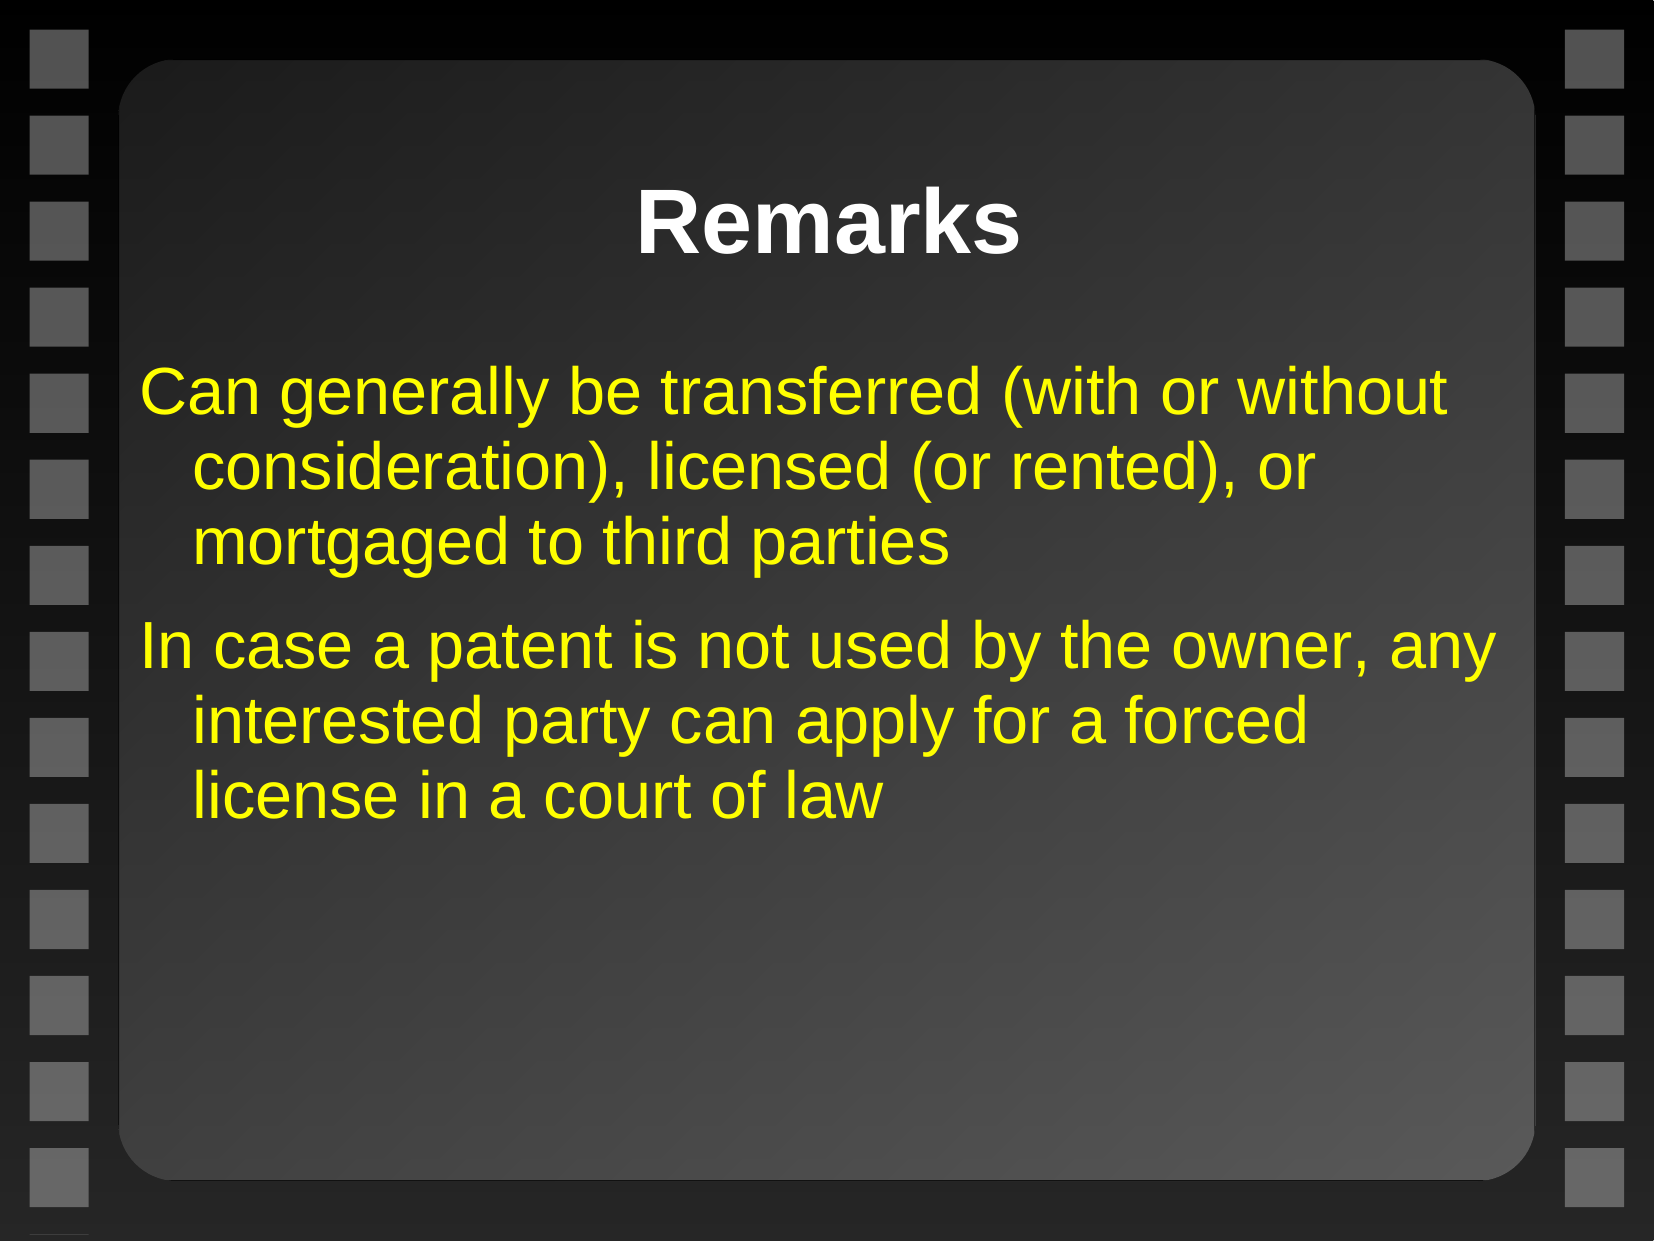

# Remarks
Can generally be transferred (with or without consideration), licensed (or rented), or mortgaged to third parties
In case a patent is not used by the owner, any interested party can apply for a forced license in a court of law